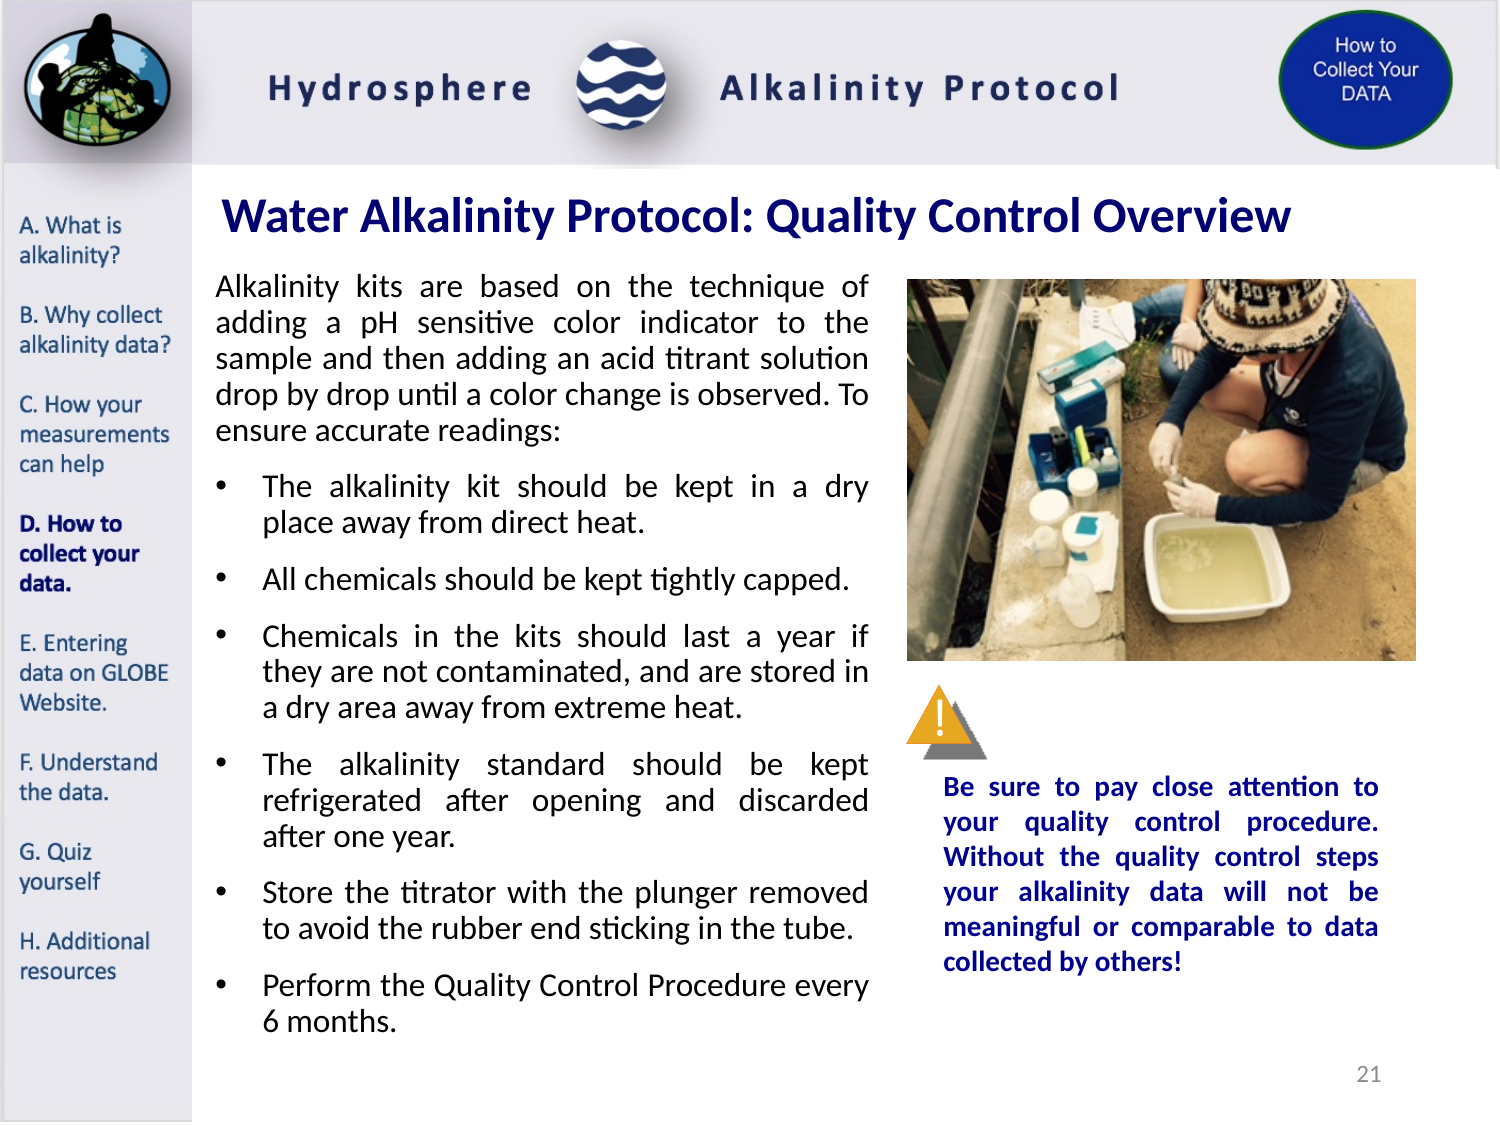

# Water Alkalinity Protocol: Quality Control Overview
Alkalinity kits are based on the technique of adding a pH sensitive color indicator to the sample and then adding an acid titrant solution drop by drop until a color change is observed. To ensure accurate readings:
The alkalinity kit should be kept in a dry place away from direct heat.
All chemicals should be kept tightly capped.
Chemicals in the kits should last a year if they are not contaminated, and are stored in a dry area away from extreme heat.
The alkalinity standard should be kept refrigerated after opening and discarded after one year.
Store the titrator with the plunger removed to avoid the rubber end sticking in the tube.
Perform the Quality Control Procedure every 6 months.
Be sure to pay close attention to your quality control procedure. Without the quality control steps your alkalinity data will not be meaningful or comparable to data collected by others!